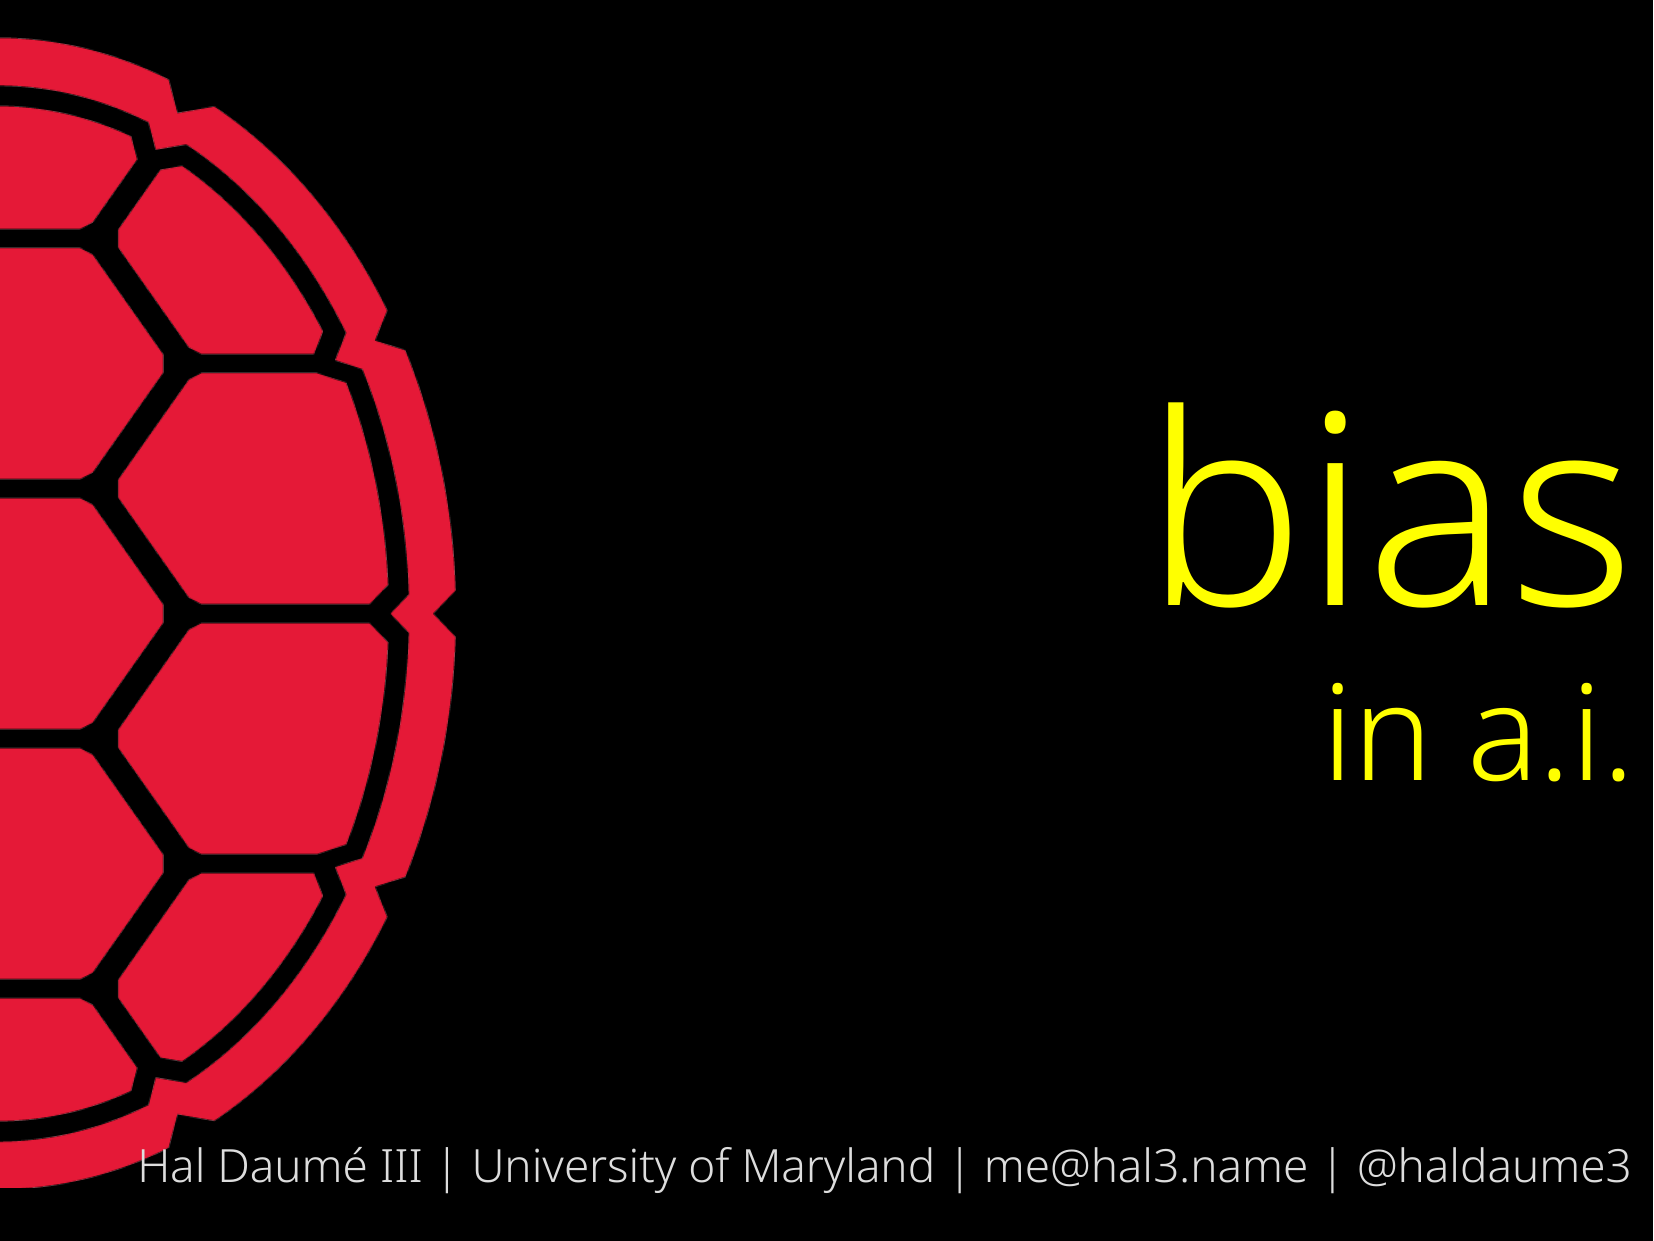

bias
in a.i.
Hal Daumé III | University of Maryland | me@hal3.name | @haldaume3